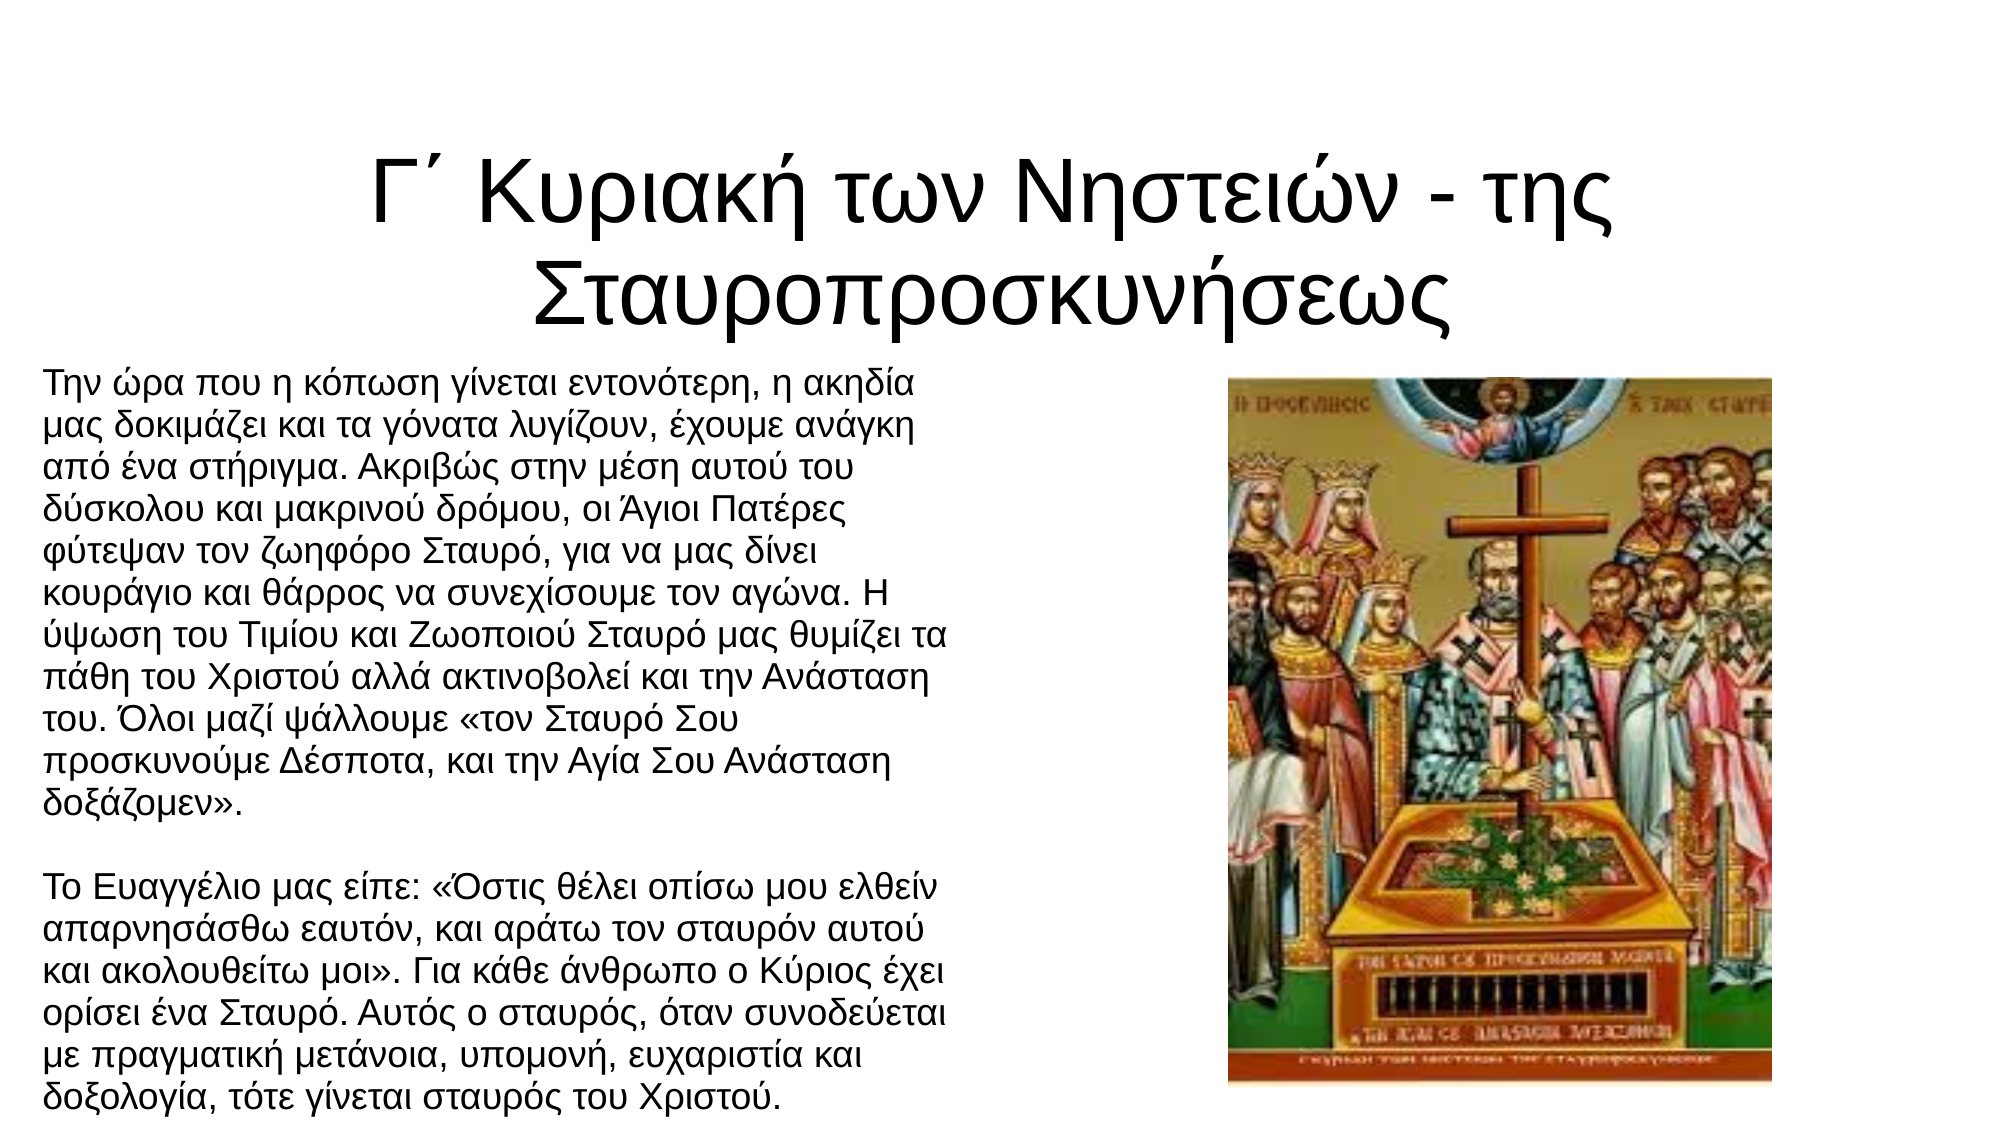

# Γ΄ Κυριακή των Νηστειών - της Σταυροπροσκυνήσεως
Την ώρα που η κόπωση γίνεται εντονότερη, η ακηδία μας δοκιμάζει και τα γόνατα λυγίζουν, έχουμε ανάγκη από ένα στήριγμα. Ακριβώς στην μέση αυτού του δύσκολου και μακρινού δρόμου, οι Άγιοι Πατέρες φύτεψαν τον ζωηφόρο Σταυρό, για να μας δίνει κουράγιο και θάρρος να συνεχίσουμε τον αγώνα. Η ύψωση του Τιμίου και Ζωοποιού Σταυρό μας θυμίζει τα πάθη του Χριστού αλλά ακτινοβολεί και την Ανάσταση του. Όλοι μαζί ψάλλουμε «τον Σταυρό Σου προσκυνούμε Δέσποτα, και την Αγία Σου Ανάσταση δοξάζομεν».
Το Ευαγγέλιο μας είπε: «Όστις θέλει οπίσω μου ελθείν απαρνησάσθω εαυτόν, και αράτω τον σταυρόν αυτού και ακολουθείτω μοι». Για κάθε άνθρωπο ο Κύριος έχει ορίσει ένα Σταυρό. Αυτός ο σταυρός, όταν συνοδεύεται με πραγματική μετάνοια, υπομονή, ευχαριστία και δοξολογία, τότε γίνεται σταυρός του Χριστού.